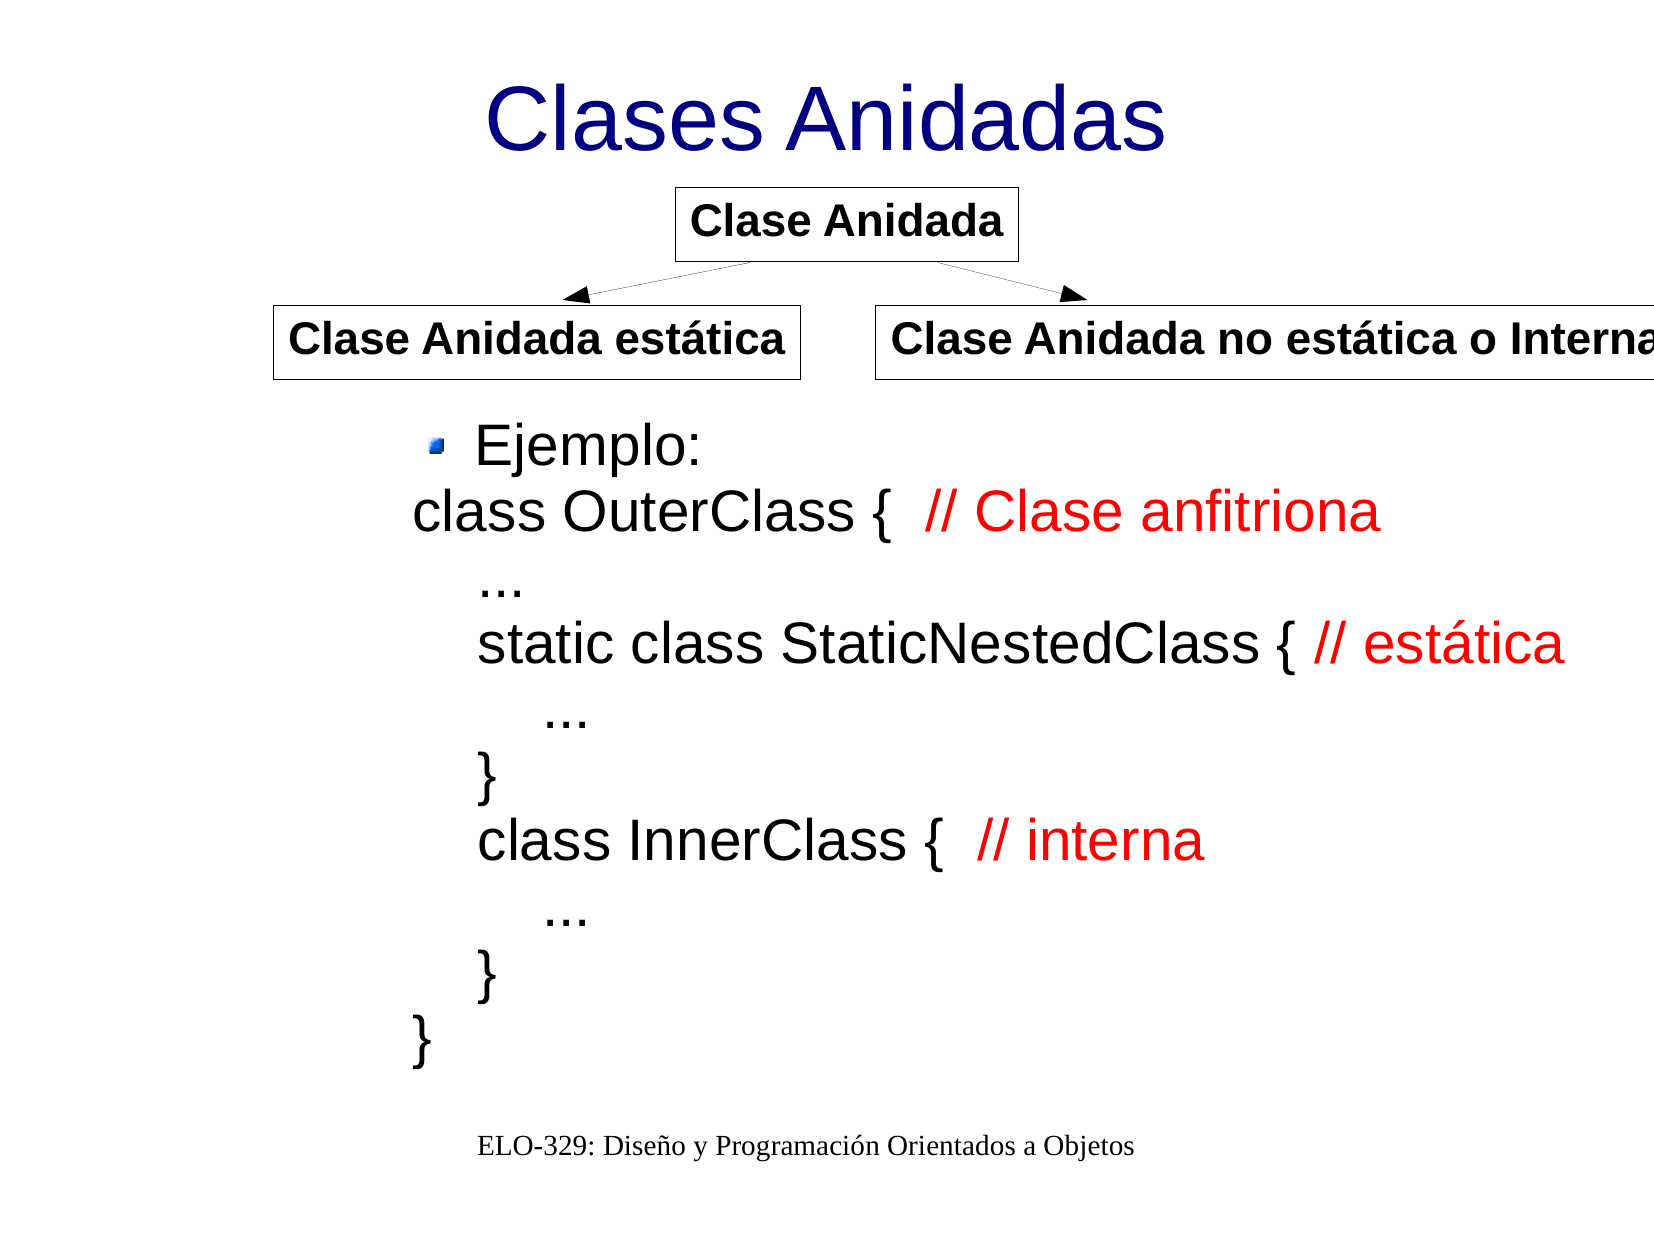

# Clases Anidadas
Clase Anidada
Clase Anidada estática
Clase Anidada no estática o Interna
Ejemplo:
class OuterClass { // Clase anfitriona
 ...
 static class StaticNestedClass { // estática
 ...
 }
 class InnerClass { // interna
 ...
 }
}